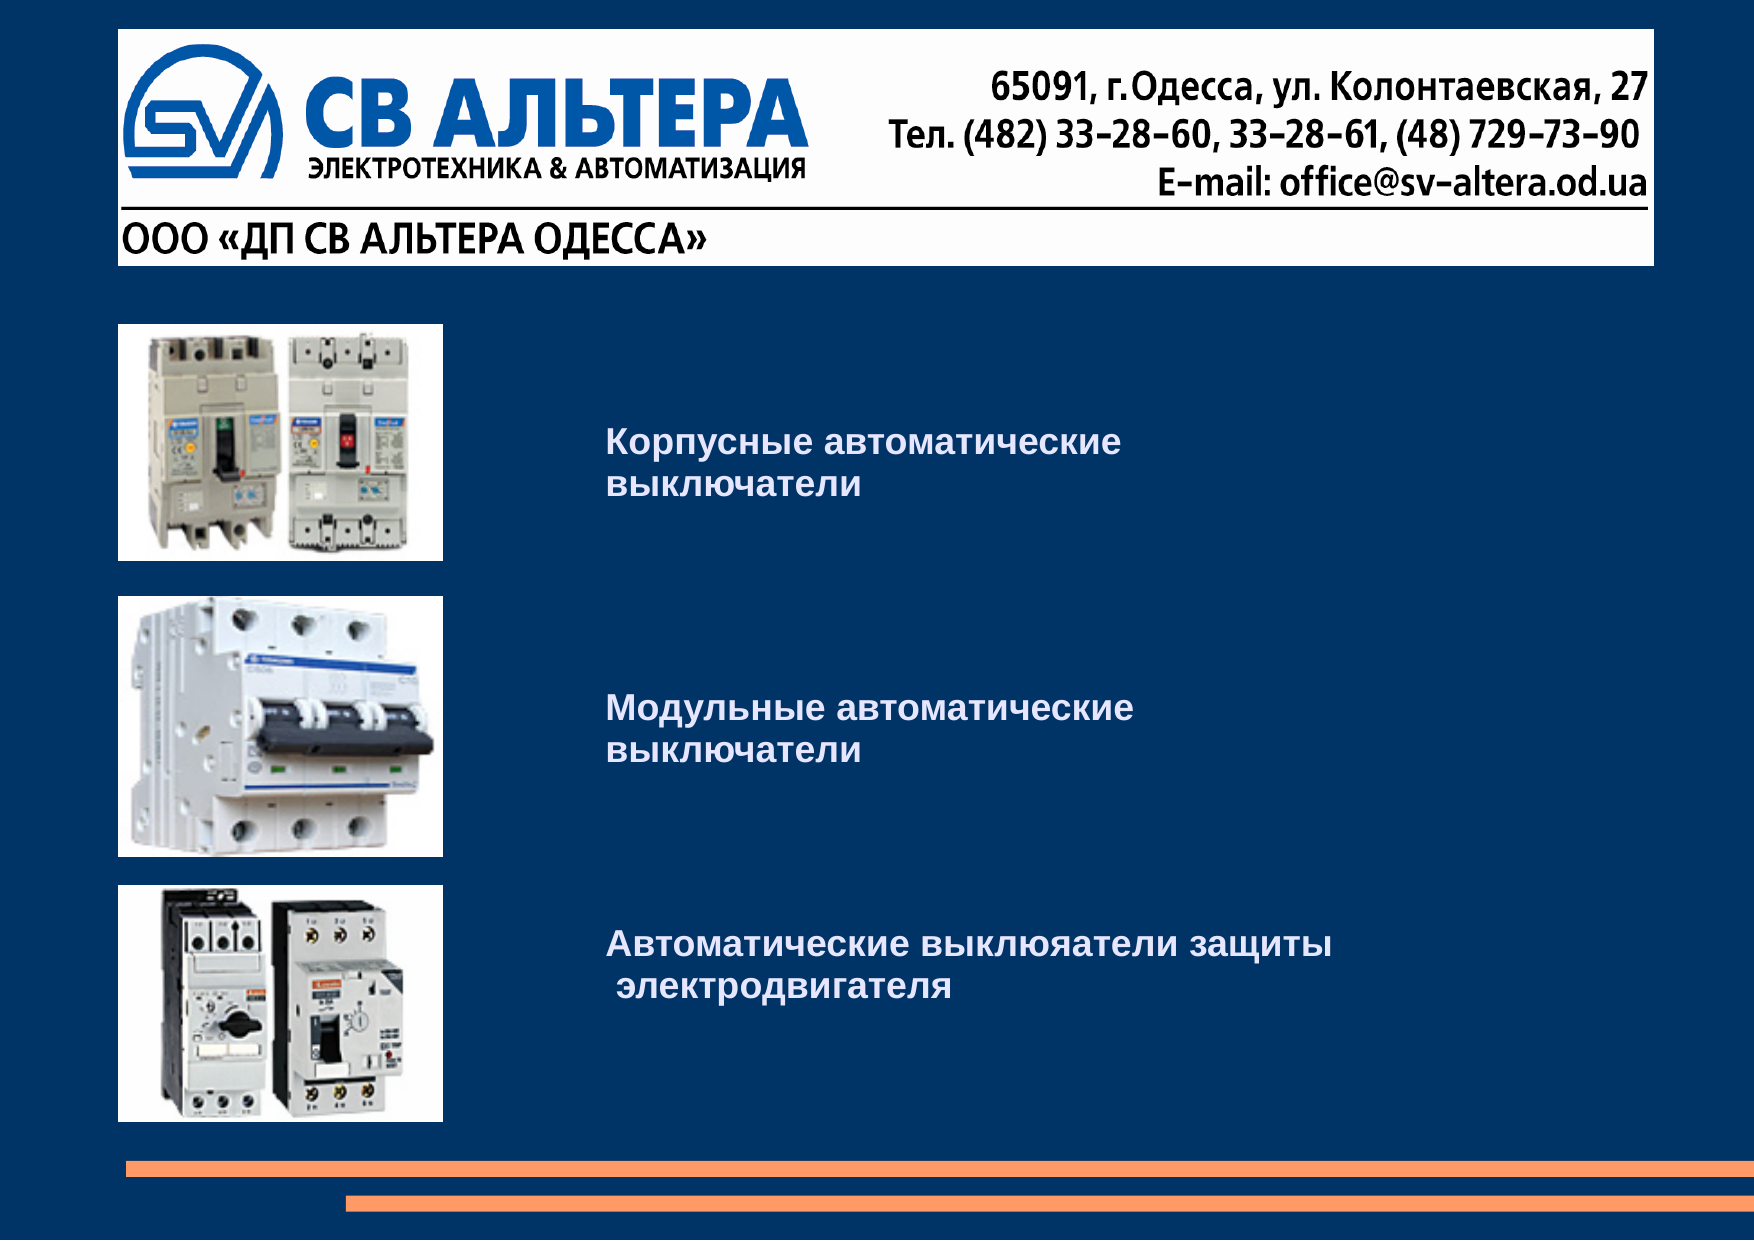

#
Корпусные автоматические выключатели
Модульные автоматические выключатели
Автоматические выклюяатели защиты
 электродвигателя